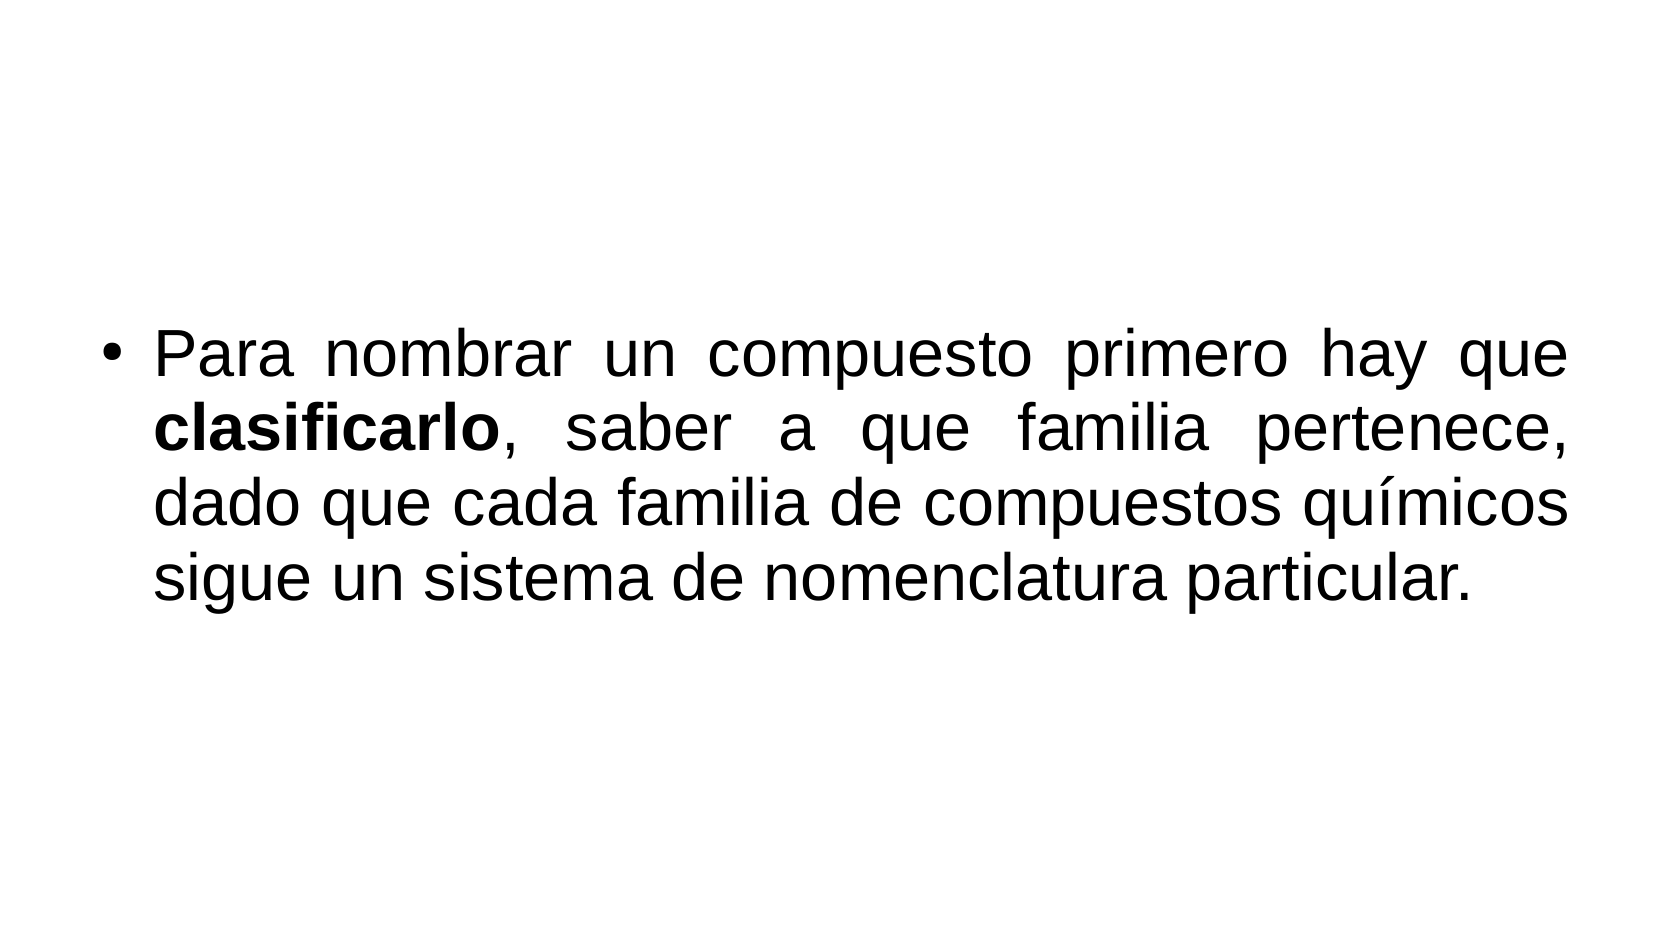

# Para nombrar un compuesto primero hay que clasificarlo, saber a que familia pertenece, dado que cada familia de compuestos químicos sigue un sistema de nomenclatura particular.